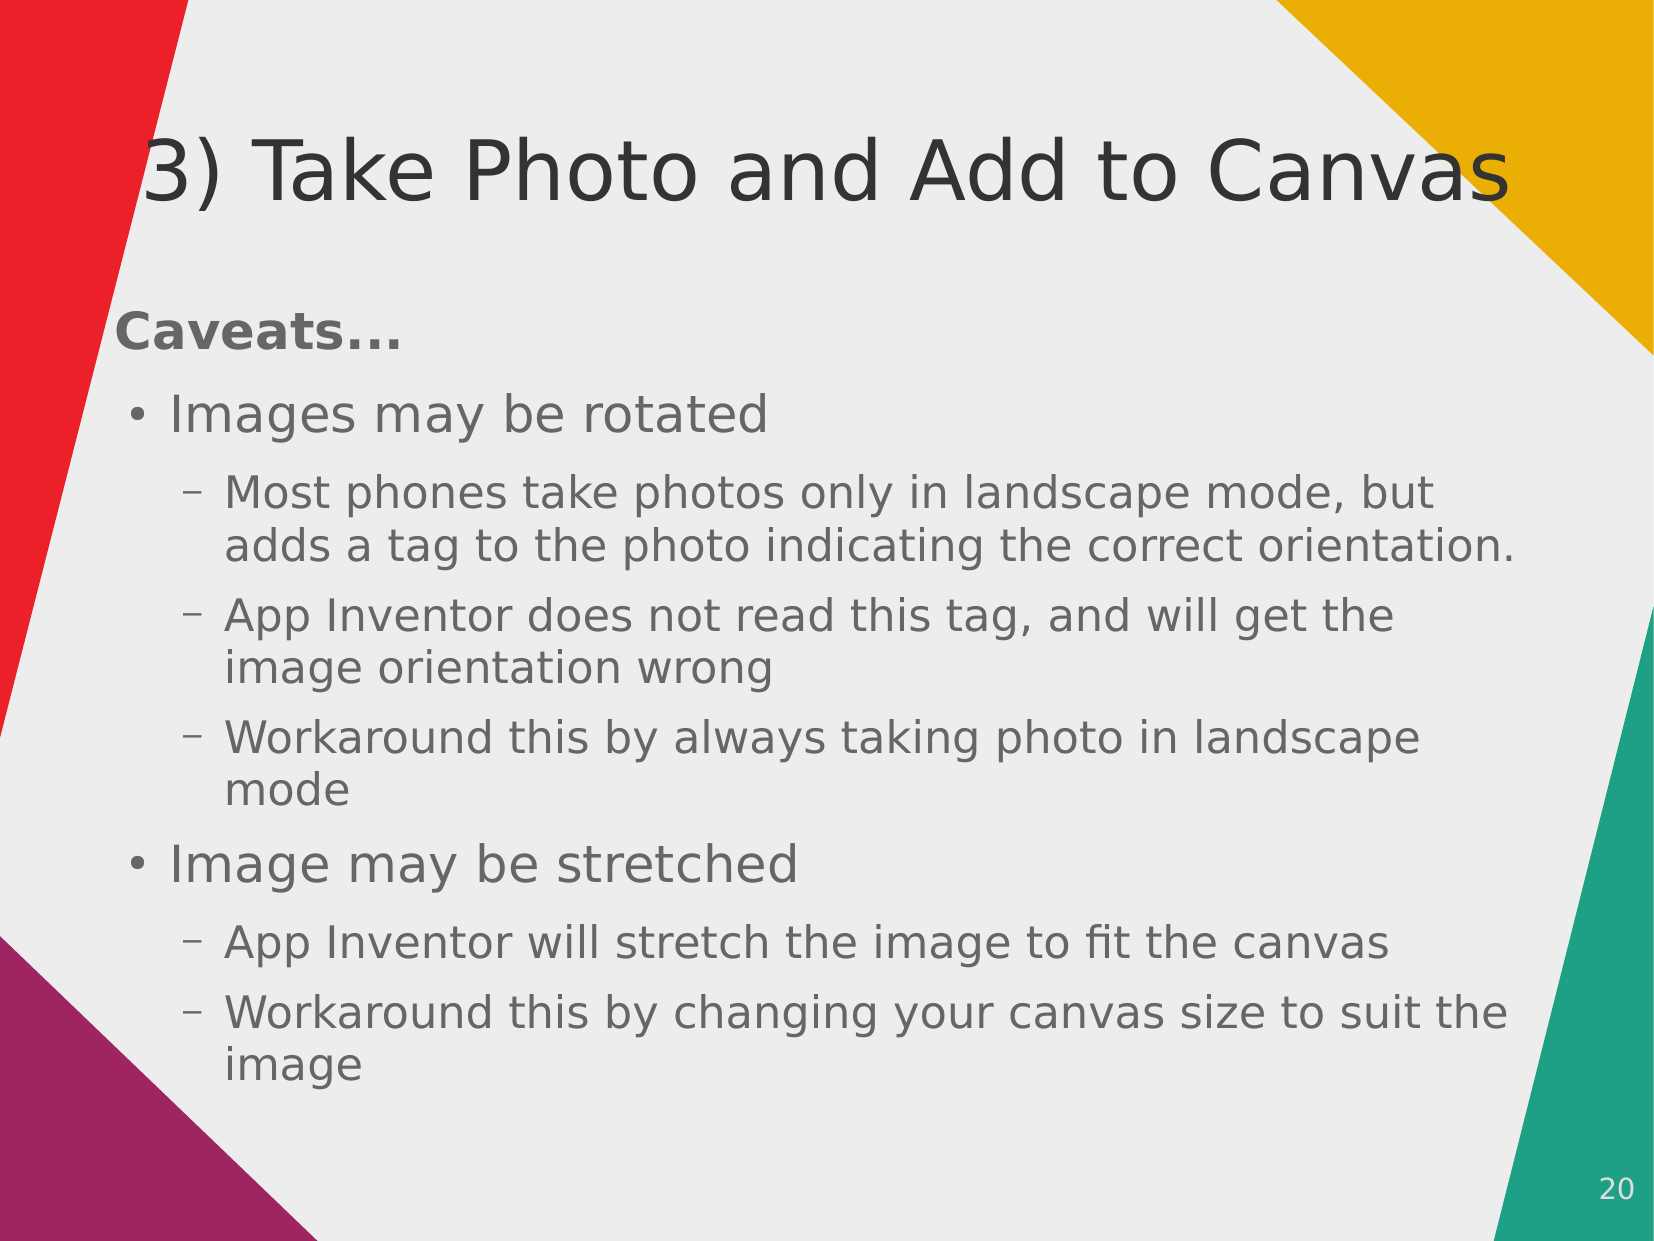

# 3) Take Photo and Add to Canvas
Caveats...
Images may be rotated
Most phones take photos only in landscape mode, but adds a tag to the photo indicating the correct orientation.
App Inventor does not read this tag, and will get the image orientation wrong
Workaround this by always taking photo in landscape mode
Image may be stretched
App Inventor will stretch the image to fit the canvas
Workaround this by changing your canvas size to suit the image
20